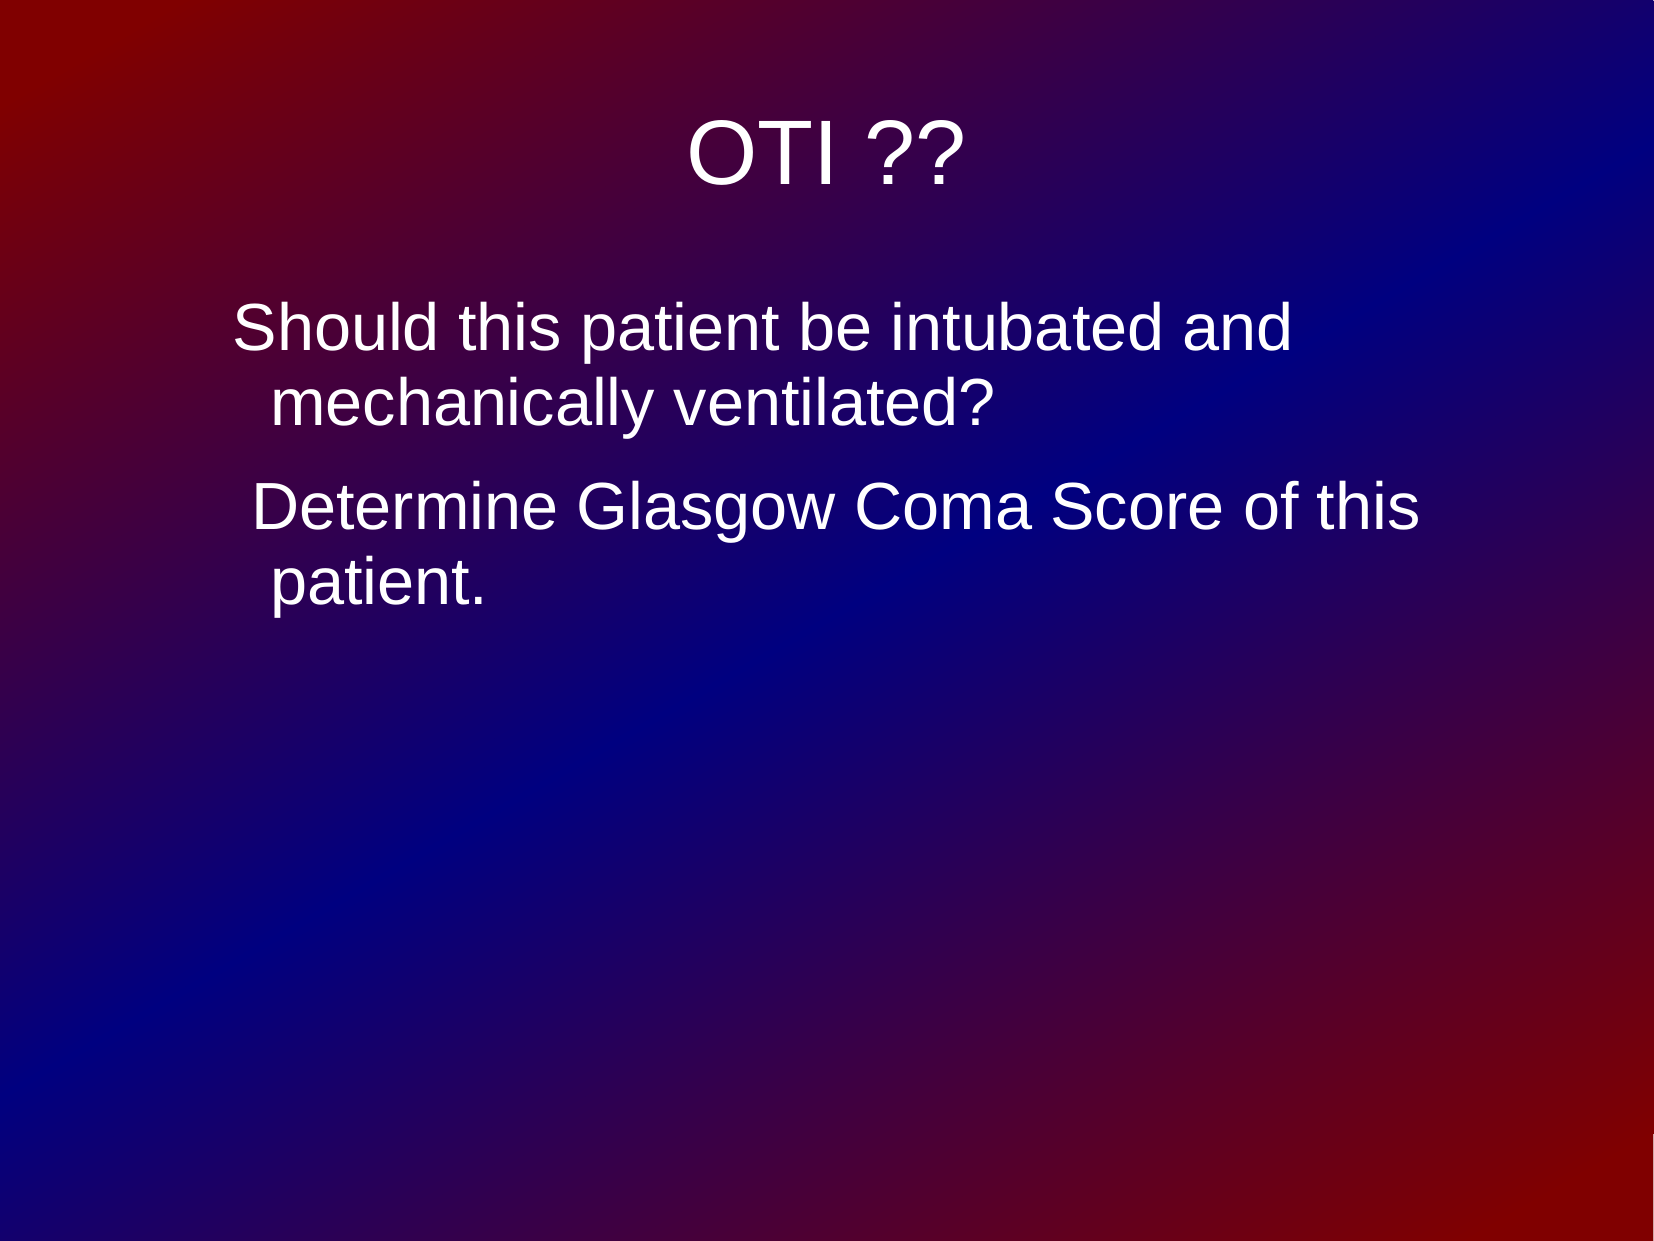

# OTI ??
Should this patient be intubated and mechanically ventilated?
 Determine Glasgow Coma Score of this patient.